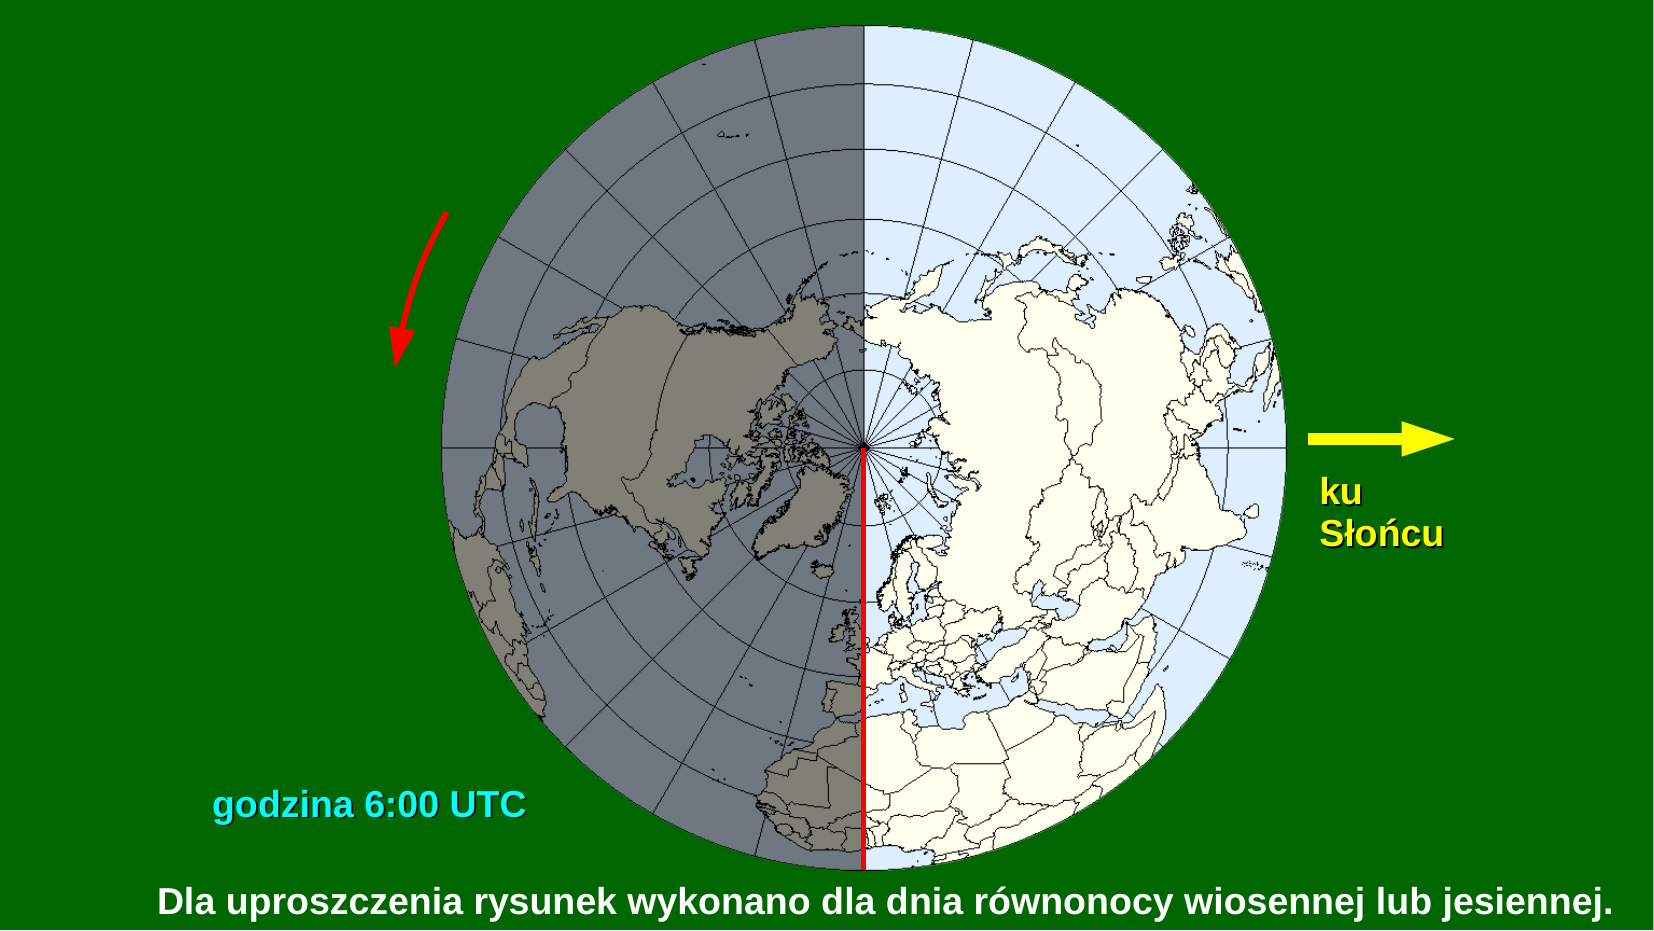

ku
Słońcu
godzina 6:00 UTC
Dla uproszczenia rysunek wykonano dla dnia równonocy wiosennej lub jesiennej.